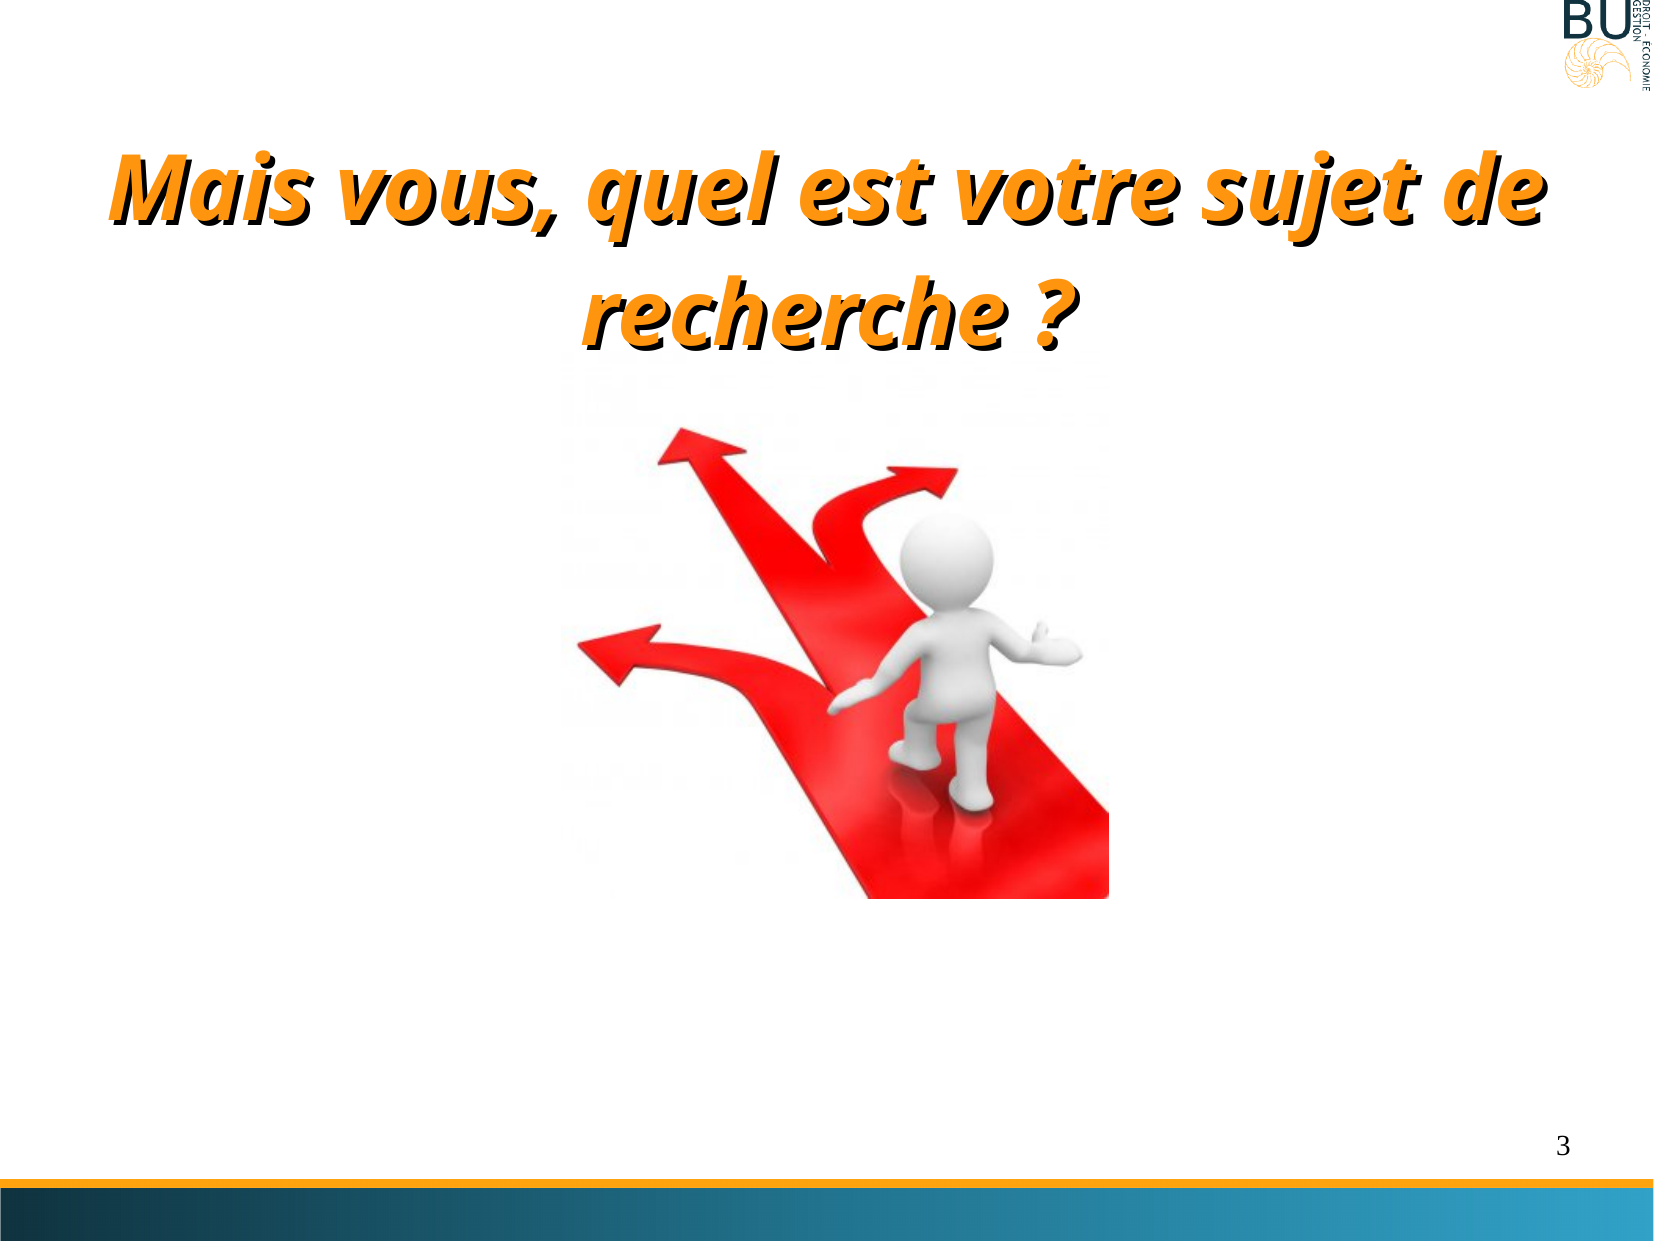

# Mais vous, quel est votre sujet de recherche ?
3